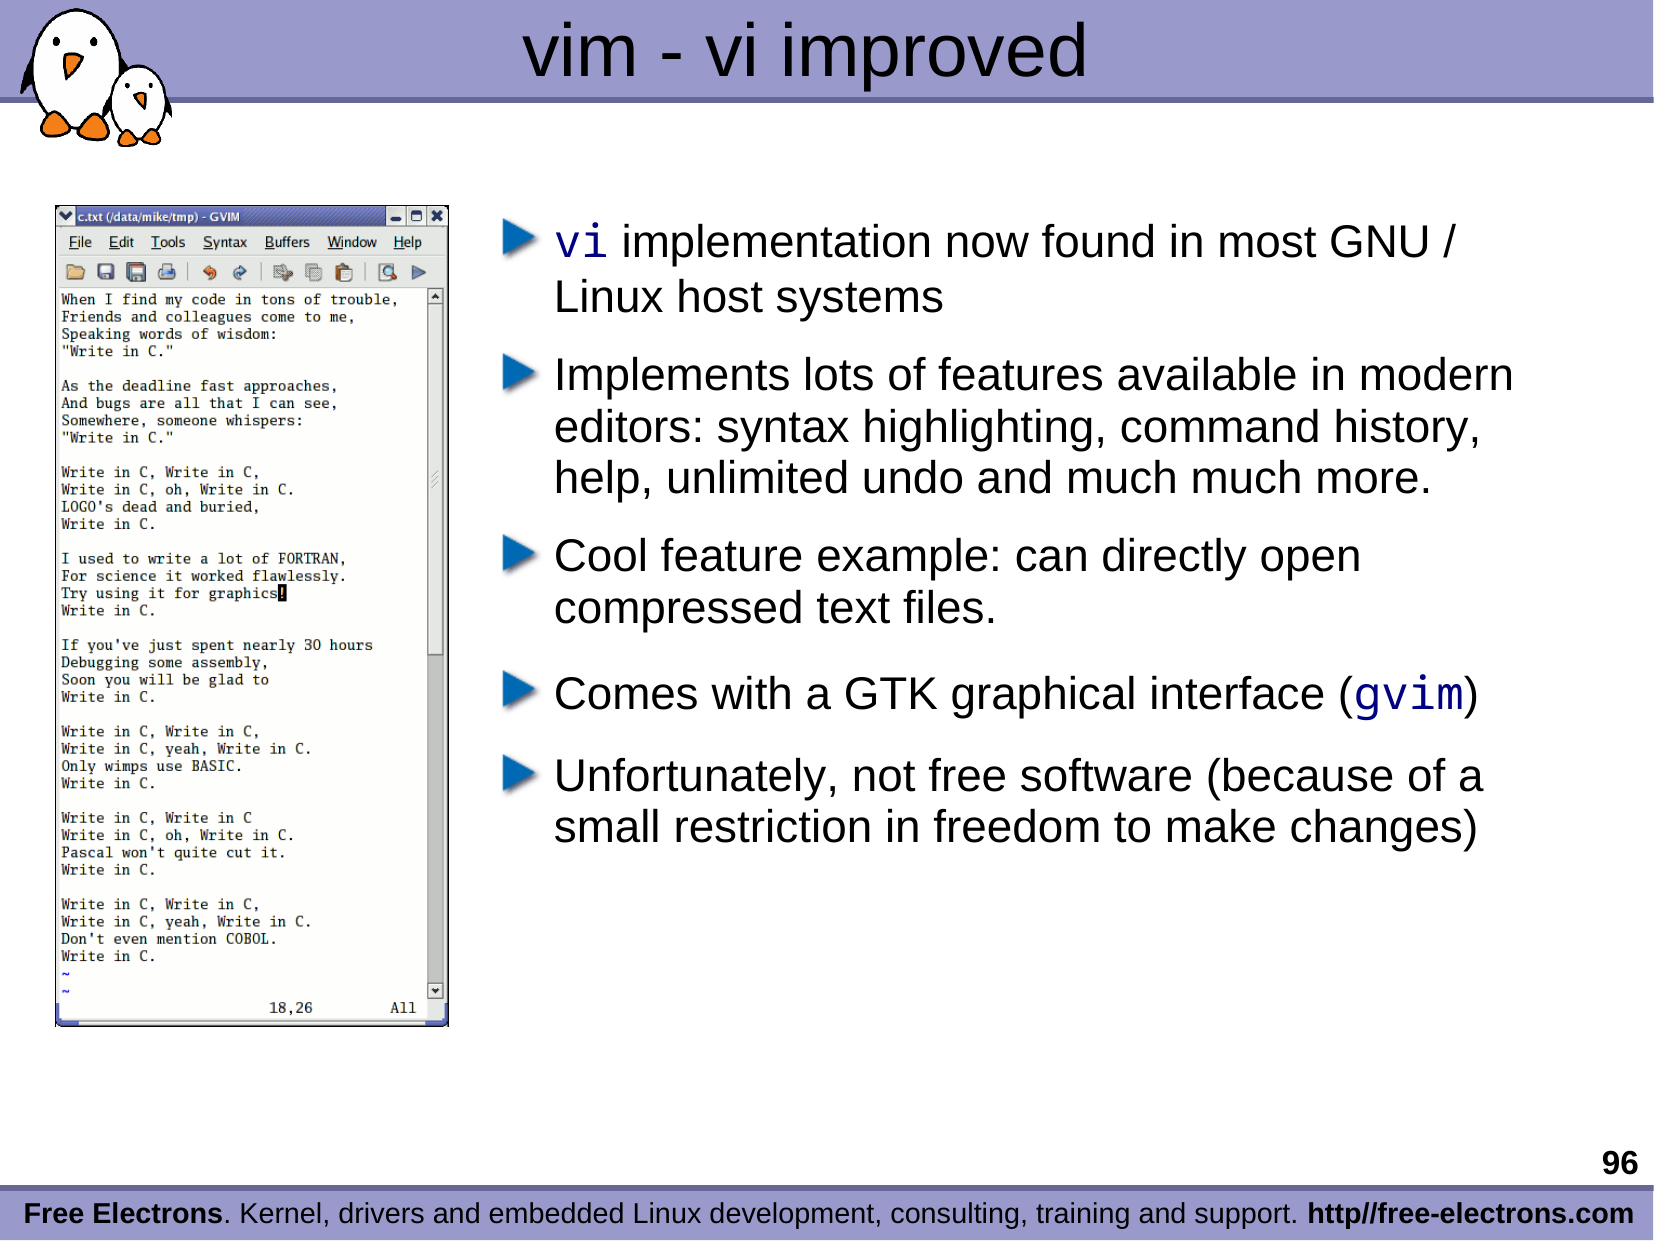

# vim - vi improved
vi implementation now found in most GNU / Linux host systems
Implements lots of features available in modern editors: syntax highlighting, command history, help, unlimited undo and much much more.
Cool feature example: can directly open compressed text files.
Comes with a GTK graphical interface (gvim)
Unfortunately, not free software (because of a small restriction in freedom to make changes)